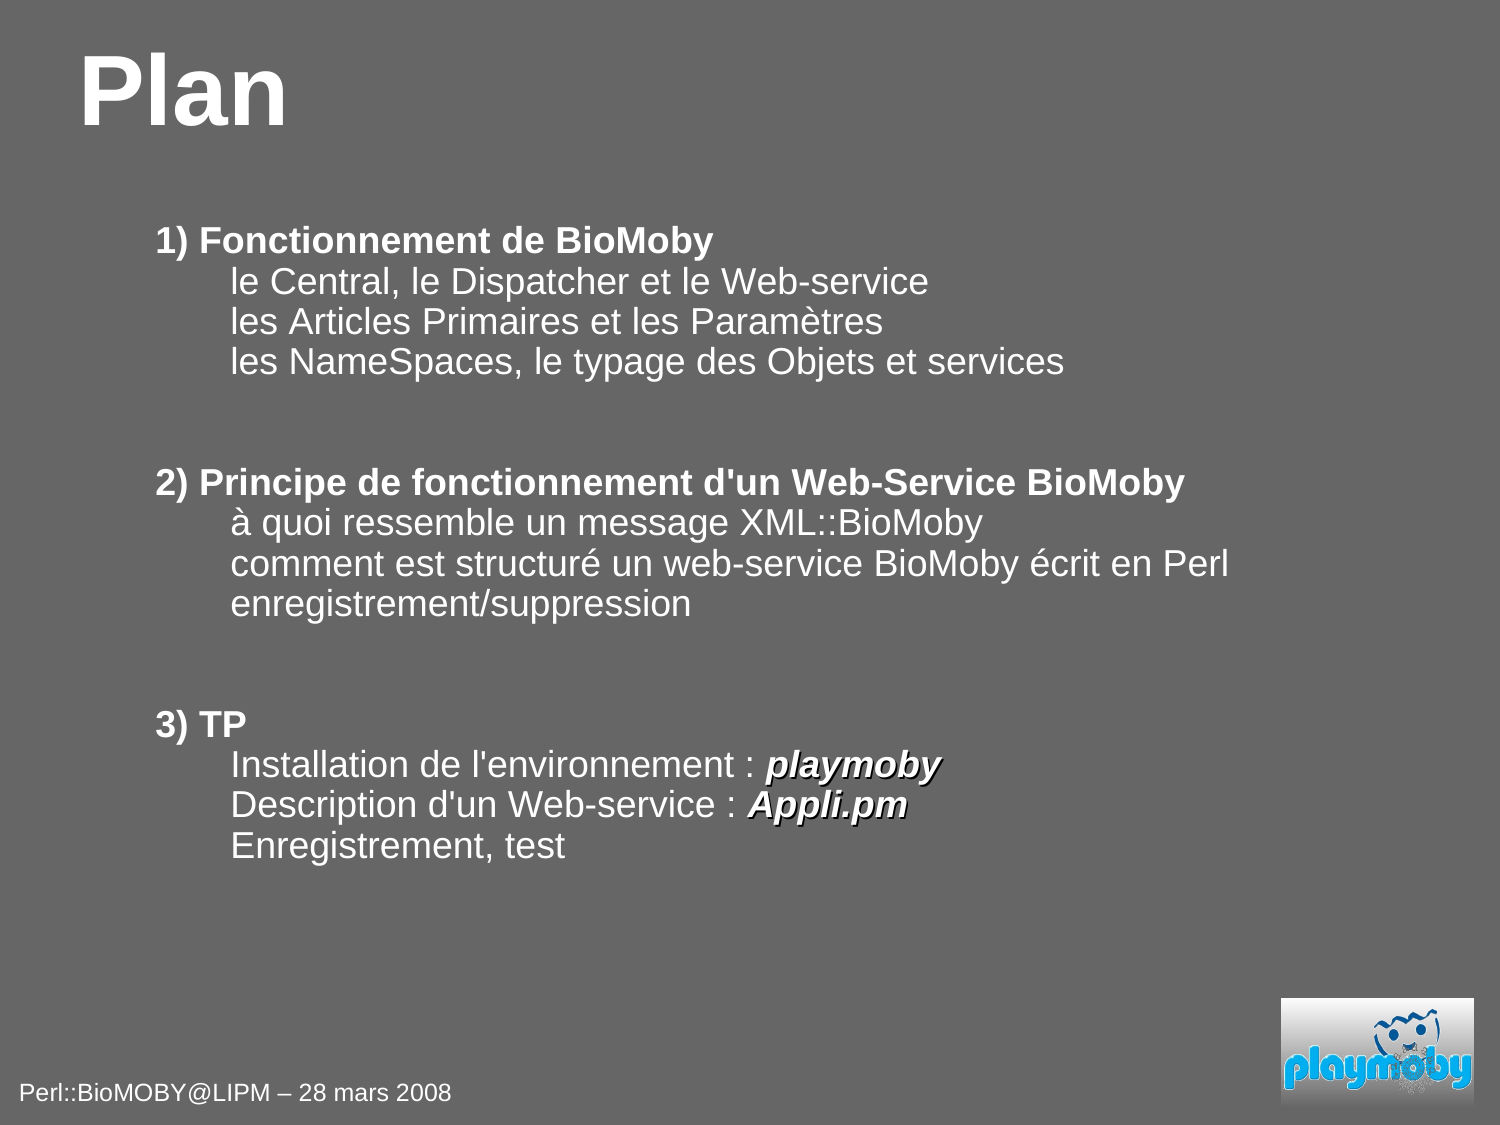

Plan
 1) Fonctionnement de BioMoby
 le Central, le Dispatcher et le Web-service
 les Articles Primaires et les Paramètres
 les NameSpaces, le typage des Objets et services
 2) Principe de fonctionnement d'un Web-Service BioMoby
 à quoi ressemble un message XML::BioMoby
 comment est structuré un web-service BioMoby écrit en Perl
 enregistrement/suppression
 3) TP
 Installation de l'environnement : playmoby
 Description d'un Web-service : Appli.pm
 Enregistrement, test